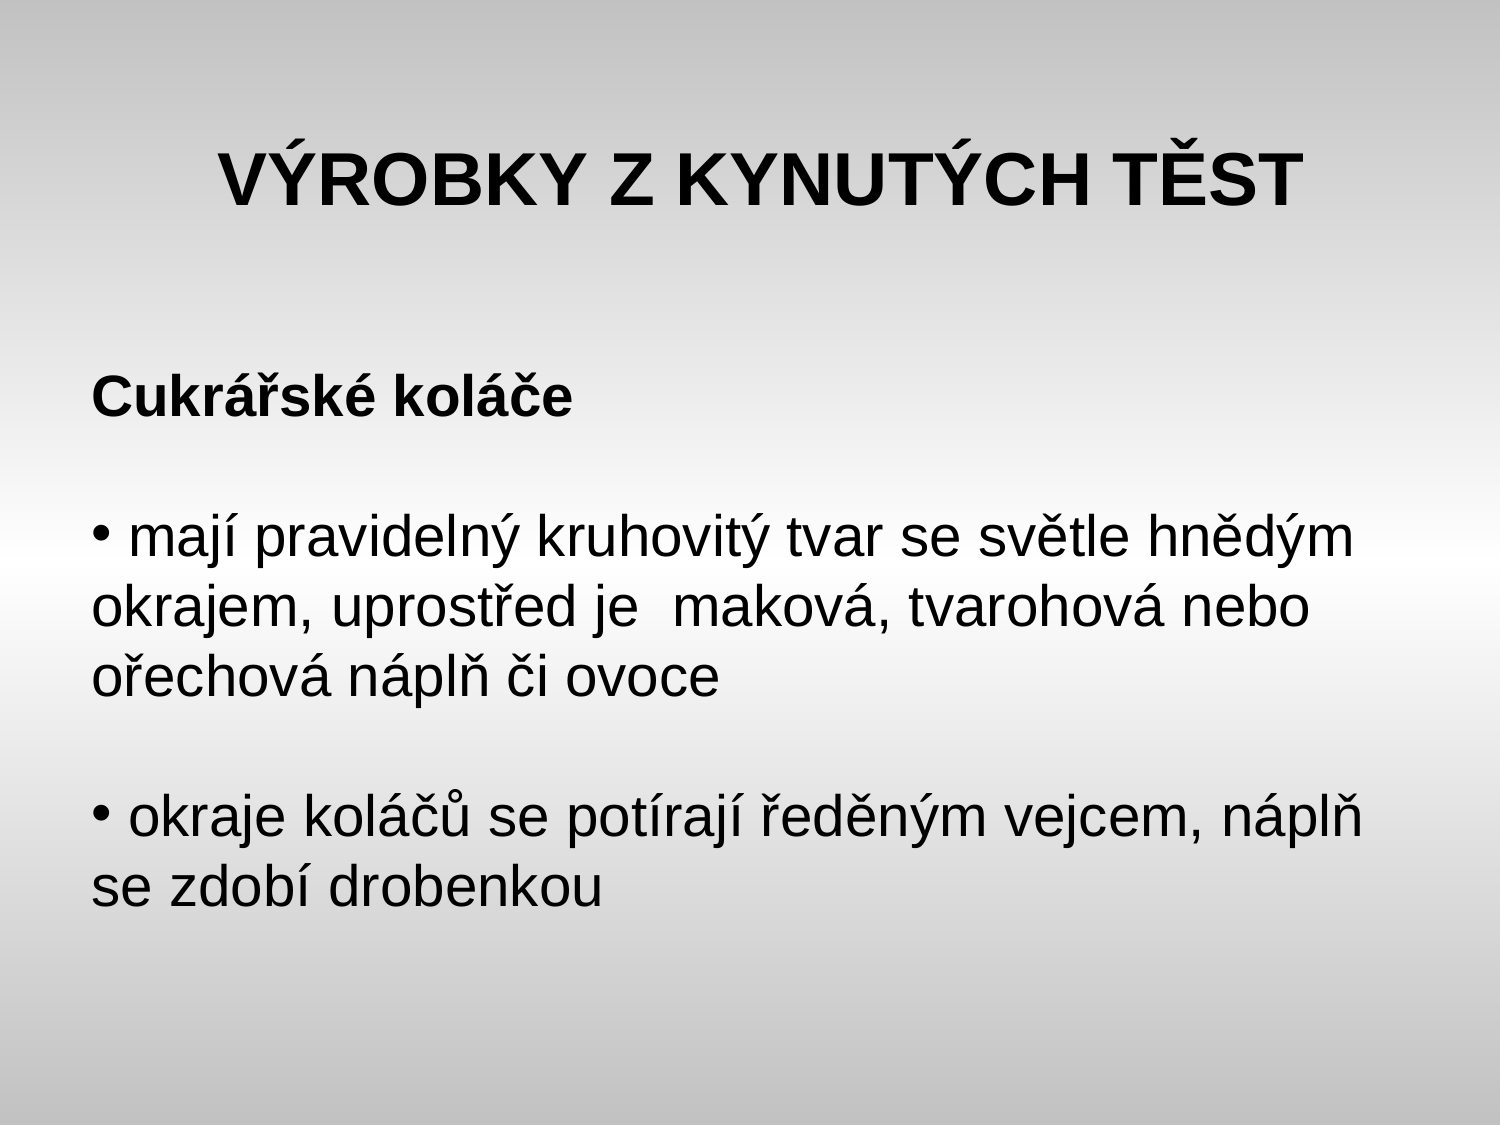

#
 VÝROBKY Z KYNUTÝCH TĚST
Cukrářské koláče
 mají pravidelný kruhovitý tvar se světle hnědým okrajem, uprostřed je maková, tvarohová nebo ořechová náplň či ovoce
 okraje koláčů se potírají ředěným vejcem, náplň se zdobí drobenkou